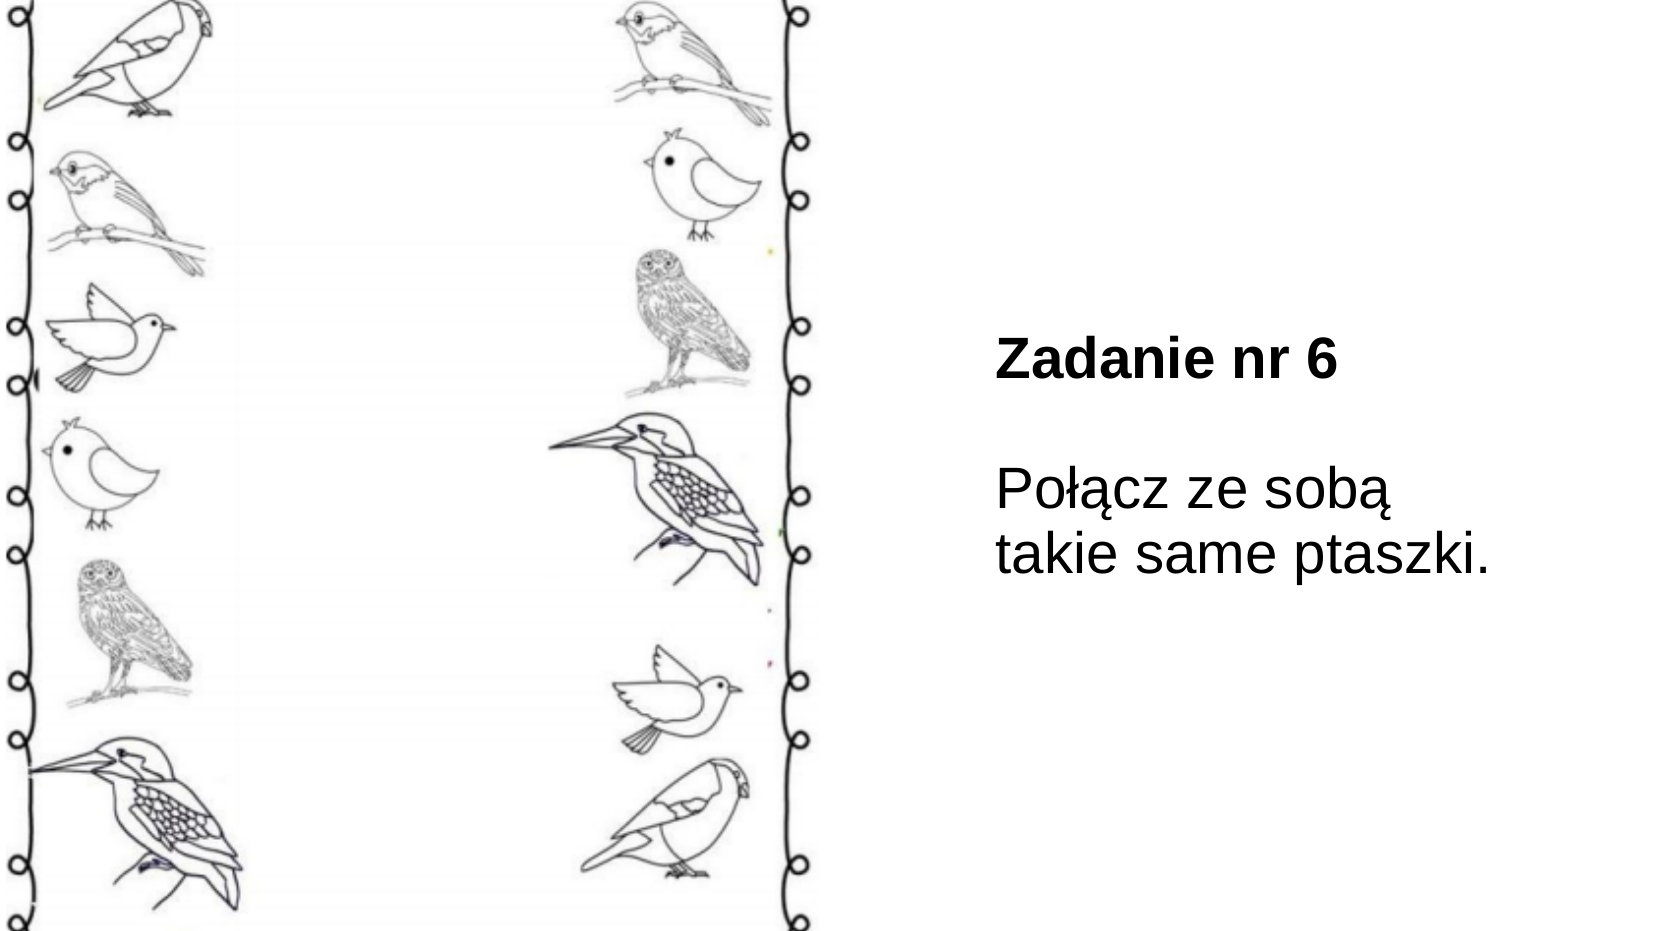

Zadanie nr 6
Połącz ze sobą
takie same ptaszki.